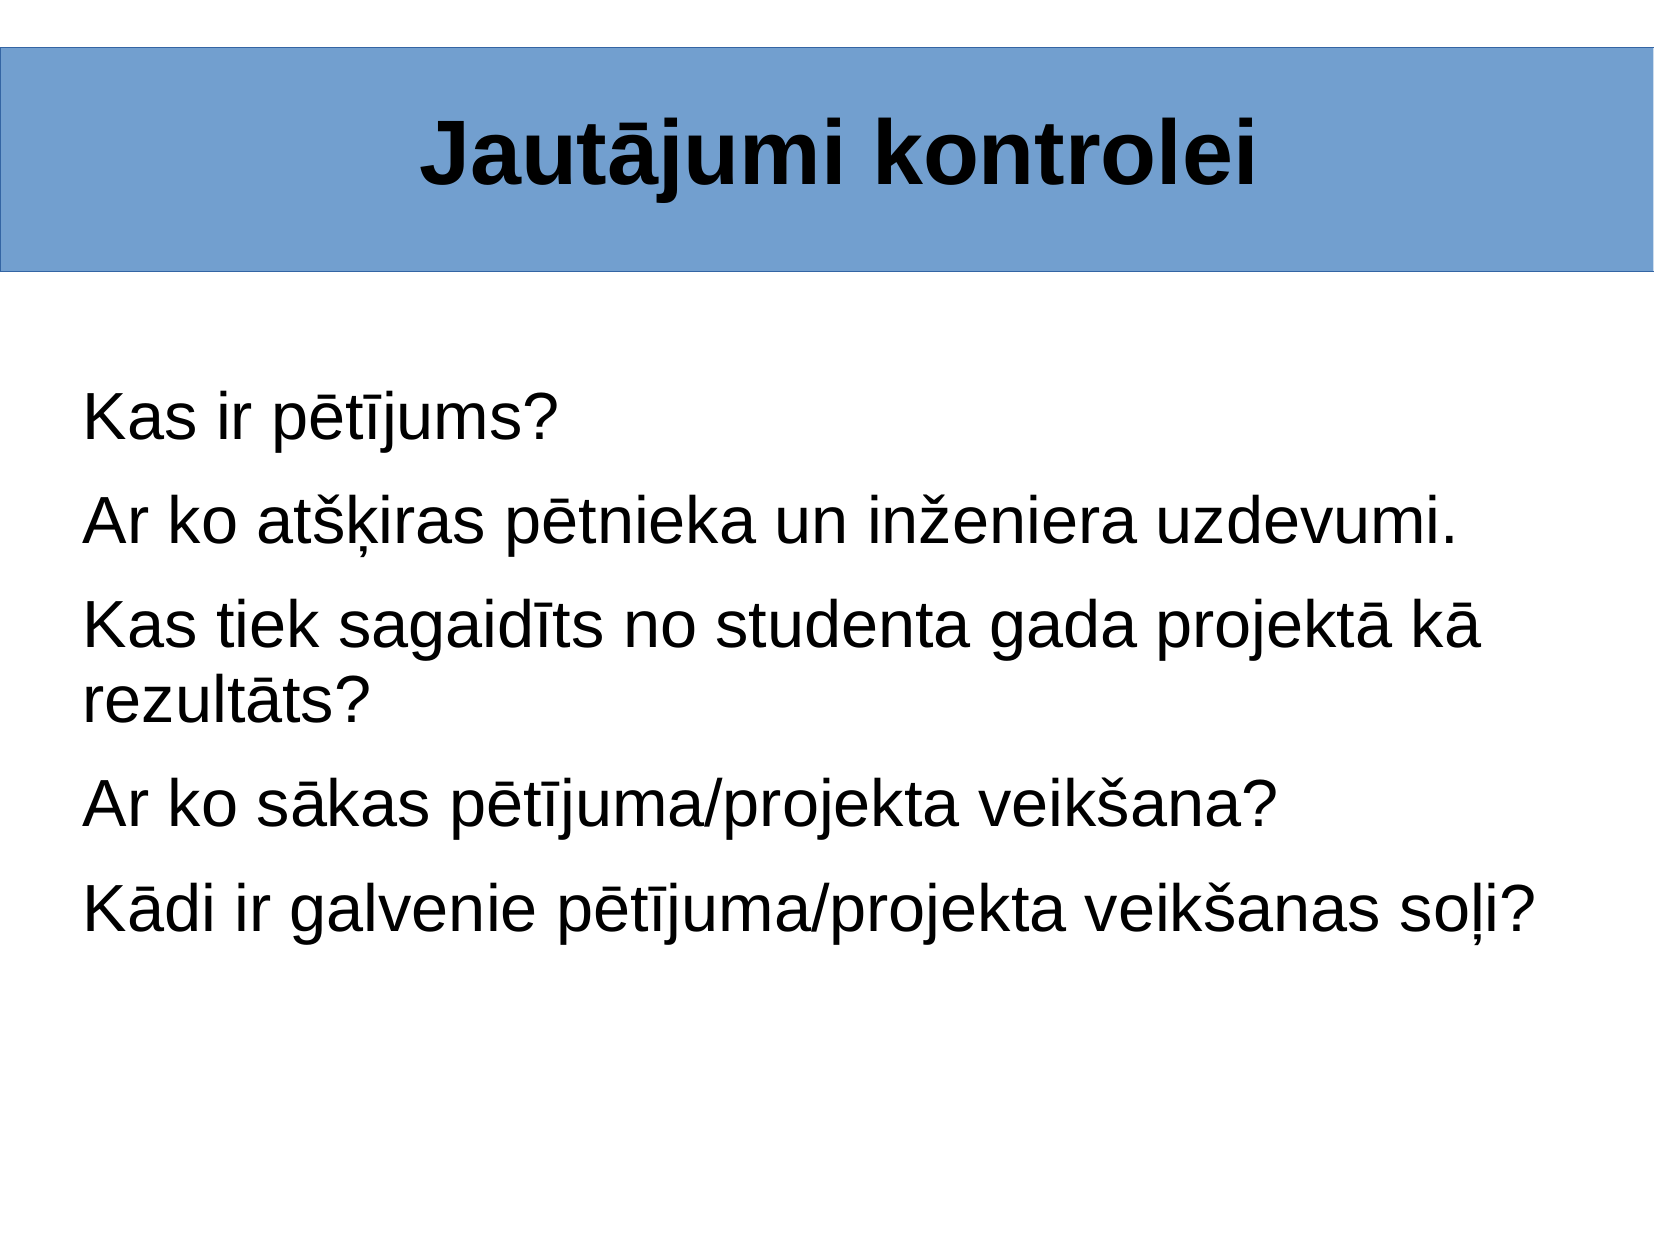

# Jautājumi kontrolei
Kas ir pētījums?
Ar ko atšķiras pētnieka un inženiera uzdevumi.
Kas tiek sagaidīts no studenta gada projektā kā rezultāts?
Ar ko sākas pētījuma/projekta veikšana?
Kādi ir galvenie pētījuma/projekta veikšanas soļi?